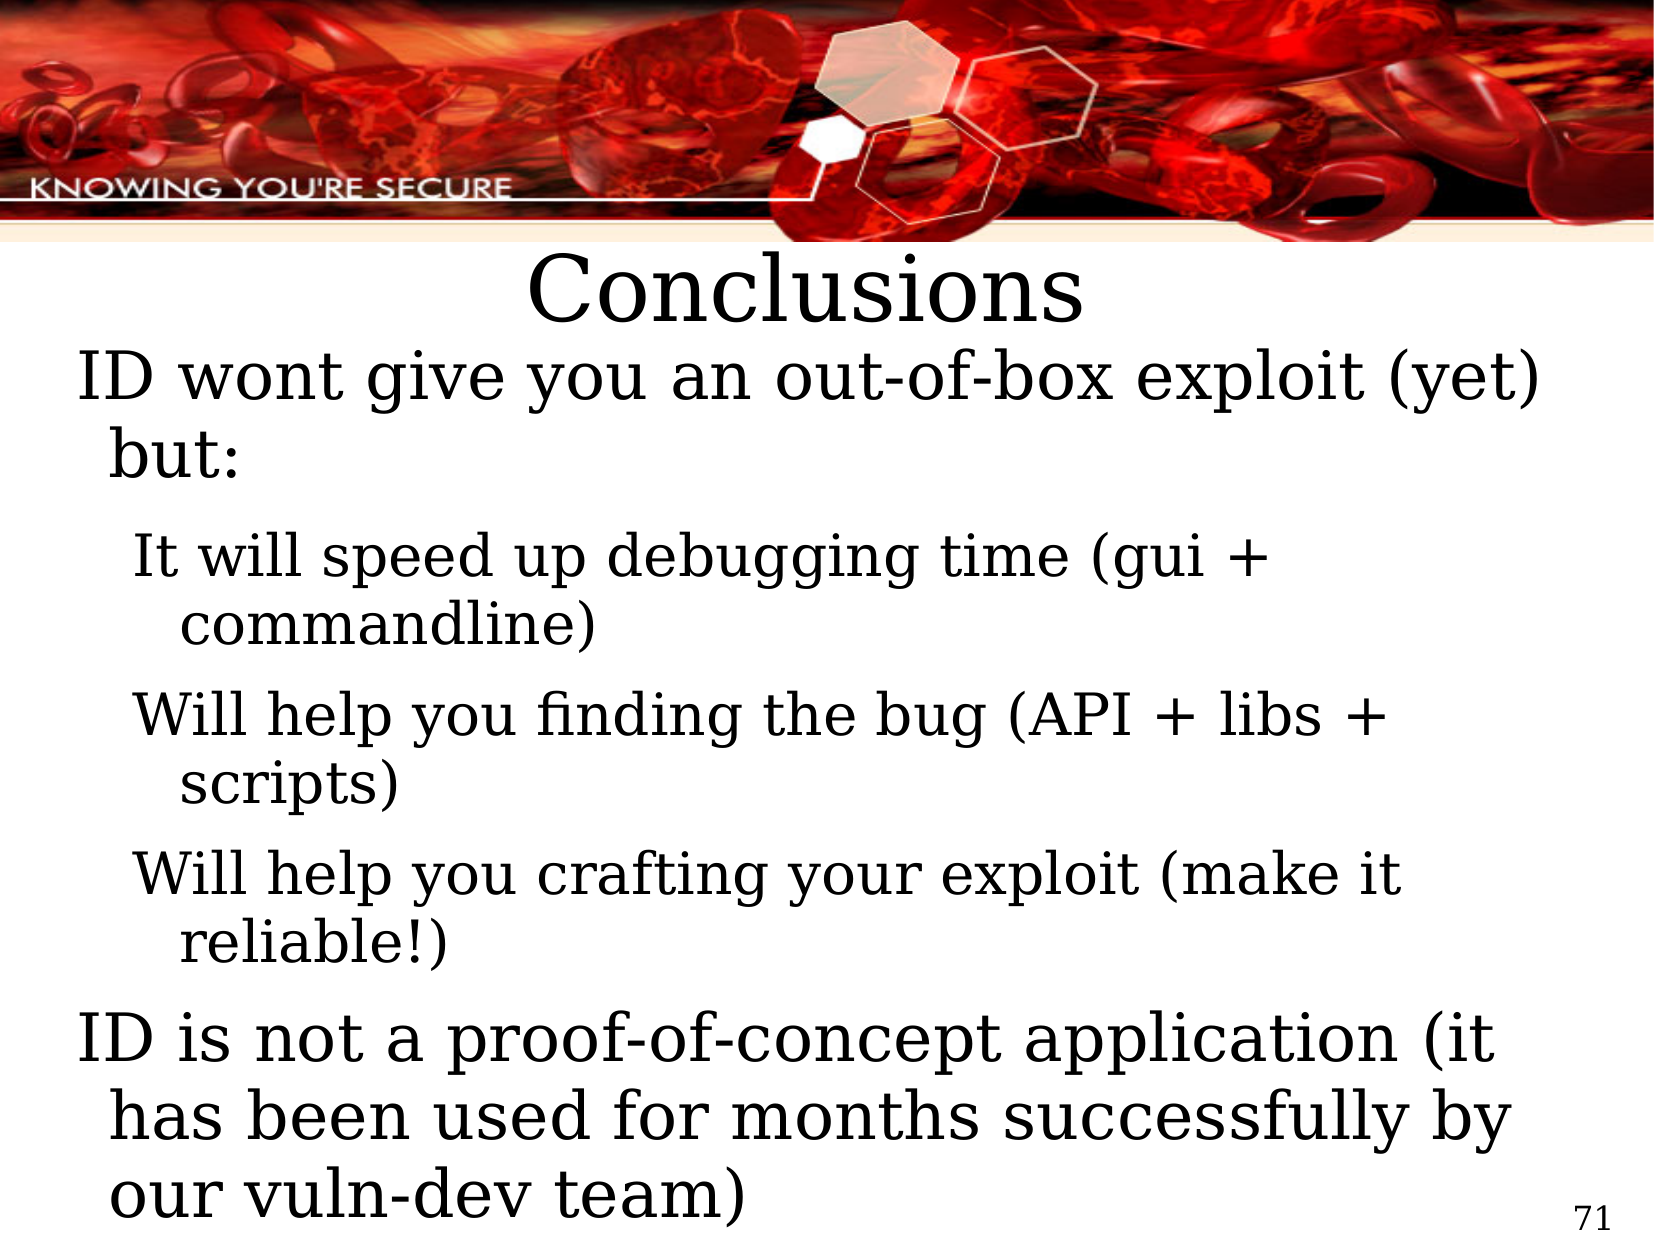

# Conclusions
 ID wont give you an out-of-box exploit (yet) but:
It will speed up debugging time (gui + commandline)
Will help you finding the bug (API + libs + scripts)
Will help you crafting your exploit (make it reliable!)
 ID is not a proof-of-concept application (it has been used for months successfully by our vuln-dev team)